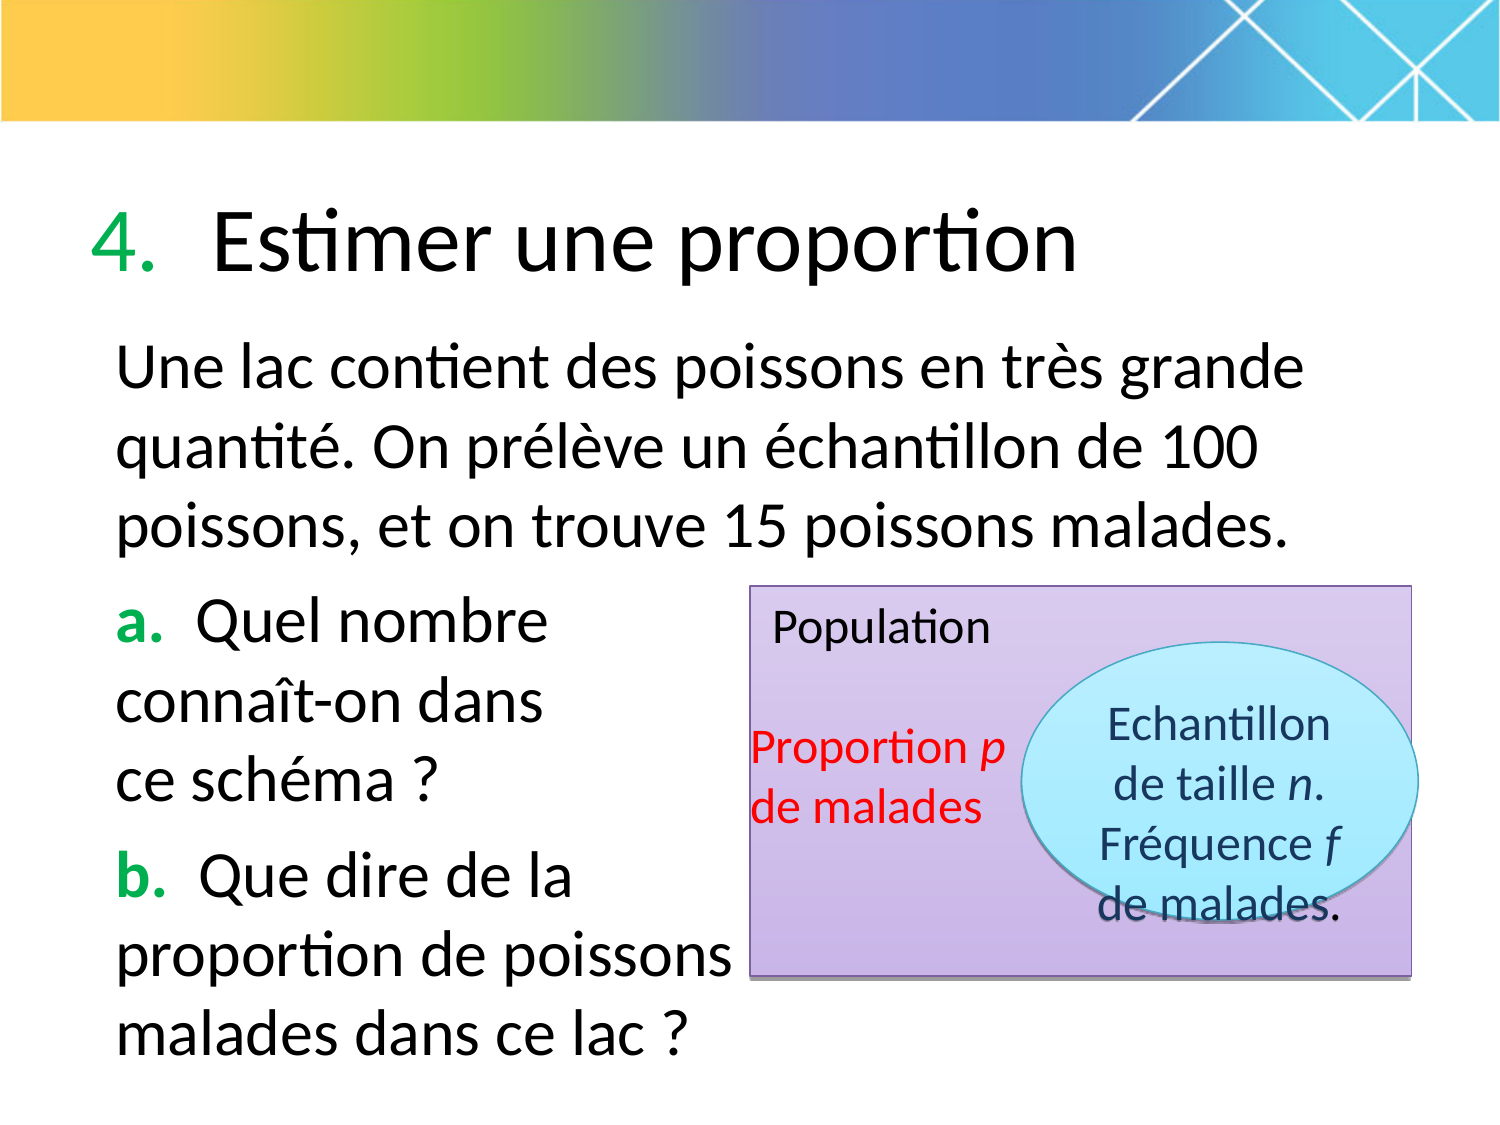

# Estimer une proportion
Une lac contient des poissons en très grande quantité. On prélève un échantillon de 100 poissons, et on trouve 15 poissons malades.
a. Quel nombre
connaît-on dans
ce schéma ?
b. Que dire de la
proportion de poissons
malades dans ce lac ?
 Population
Proportion p
de malades
Echantillon de taille n.
Fréquence f de malades.